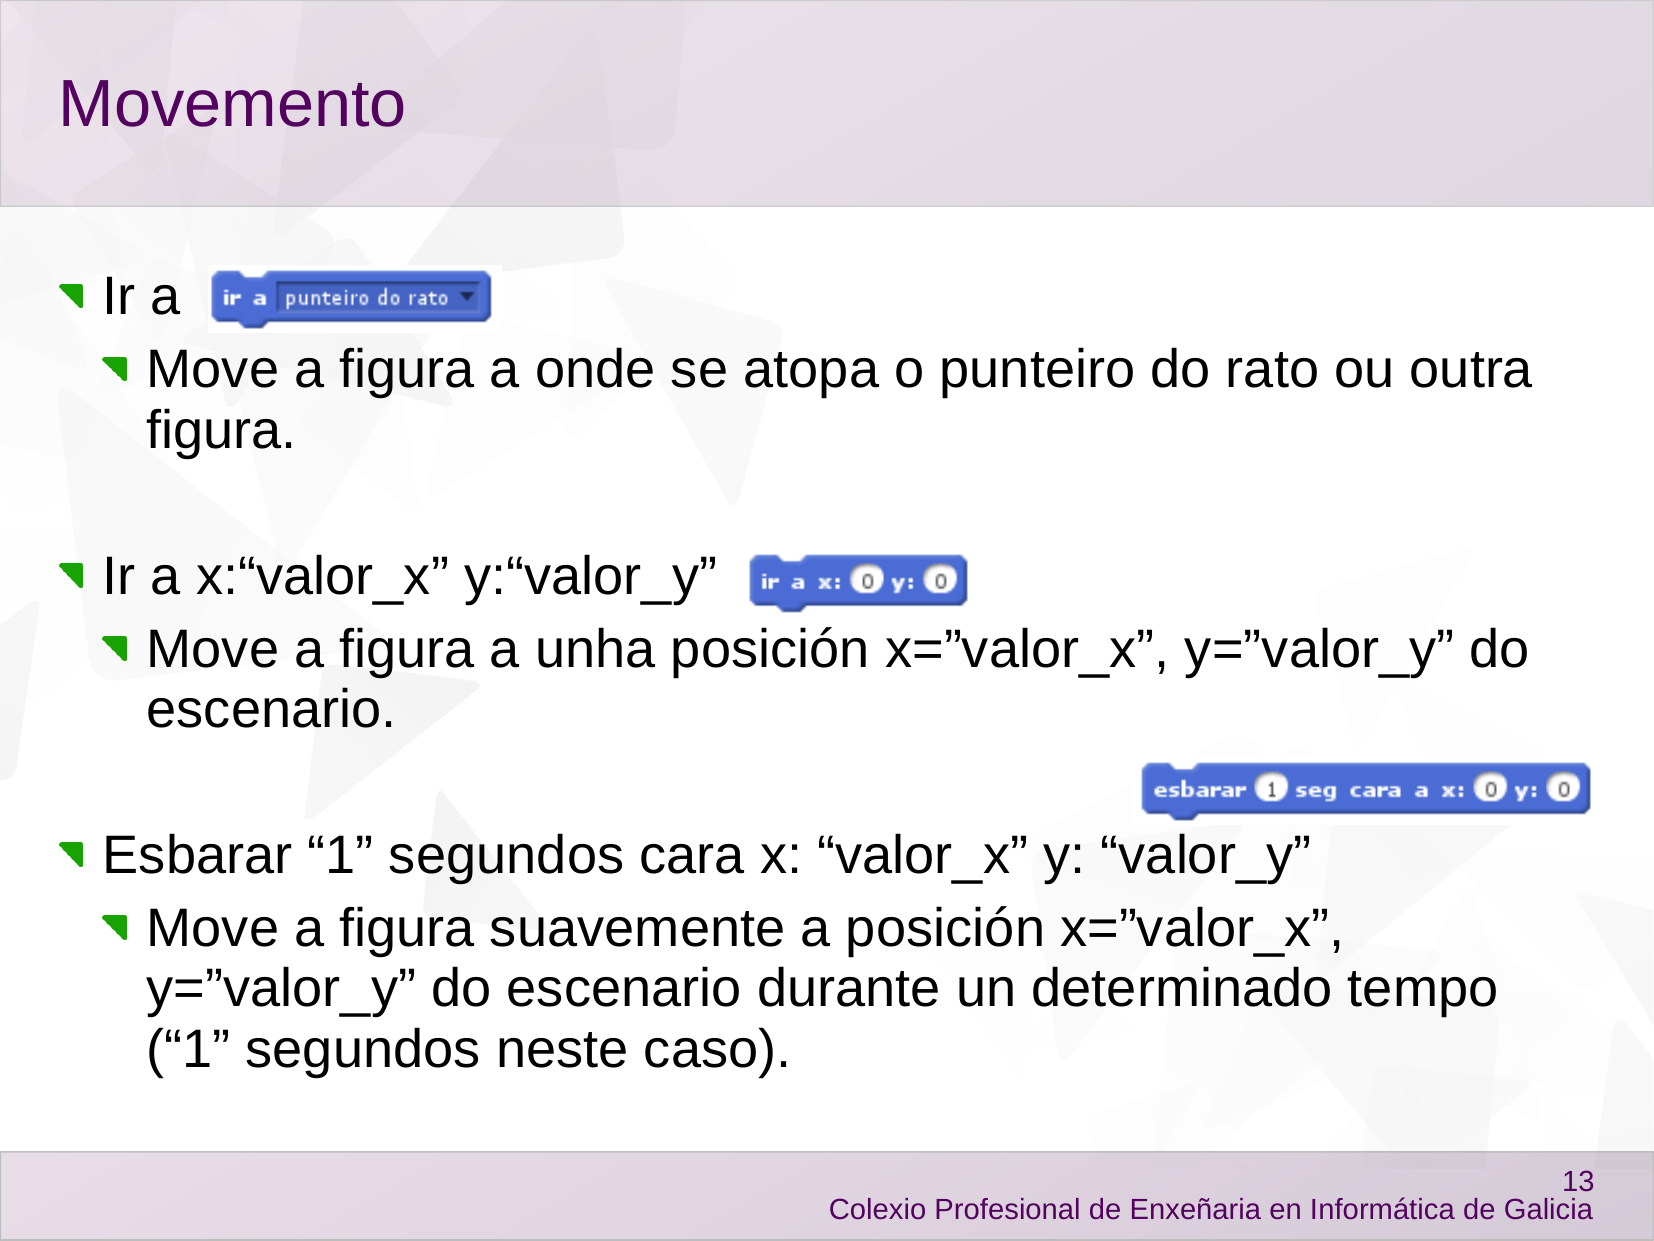

# Movemento
Ir a
Move a figura a onde se atopa o punteiro do rato ou outra figura.
Ir a x:“valor_x” y:“valor_y”
Move a figura a unha posición x=”valor_x”, y=”valor_y” do escenario.
Esbarar “1” segundos cara x: “valor_x” y: “valor_y”
Move a figura suavemente a posición x=”valor_x”, y=”valor_y” do escenario durante un determinado tempo (“1” segundos neste caso).
13
Colexio Profesional de Enxeñaria en Informática de Galicia